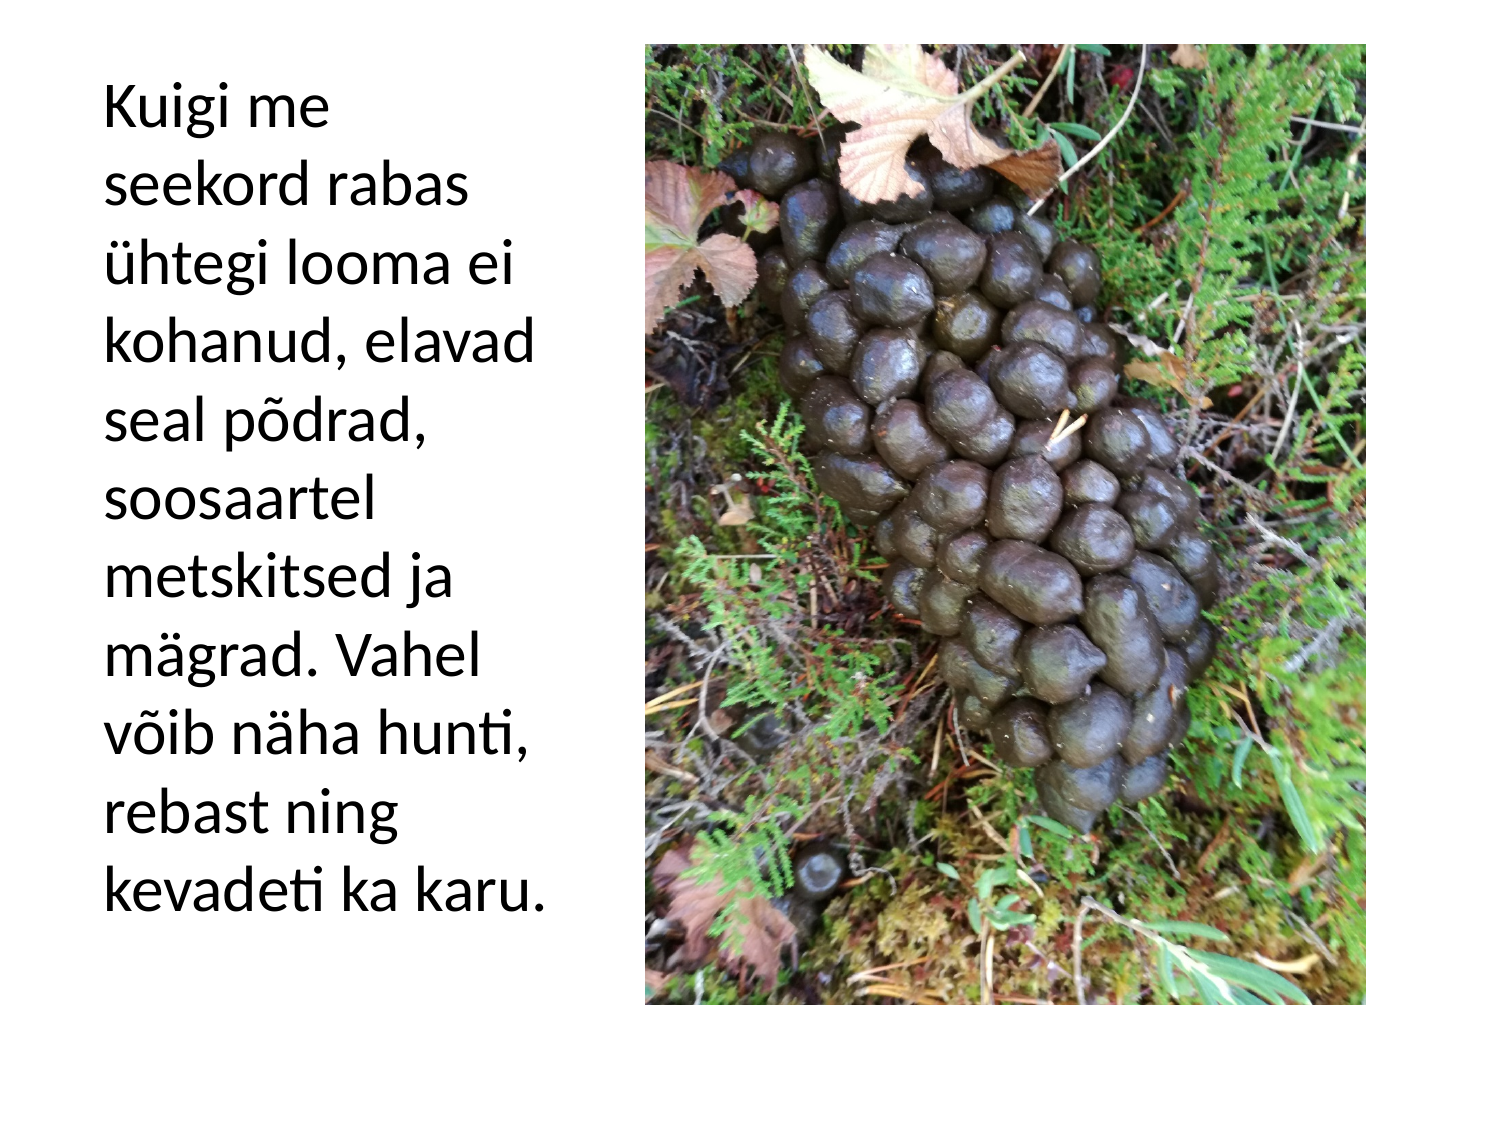

#
Kuigi me seekord rabas ühtegi looma ei kohanud, elavad seal põdrad, soosaartel metskitsed ja mägrad. Vahel võib näha hunti, rebast ning kevadeti ka karu.